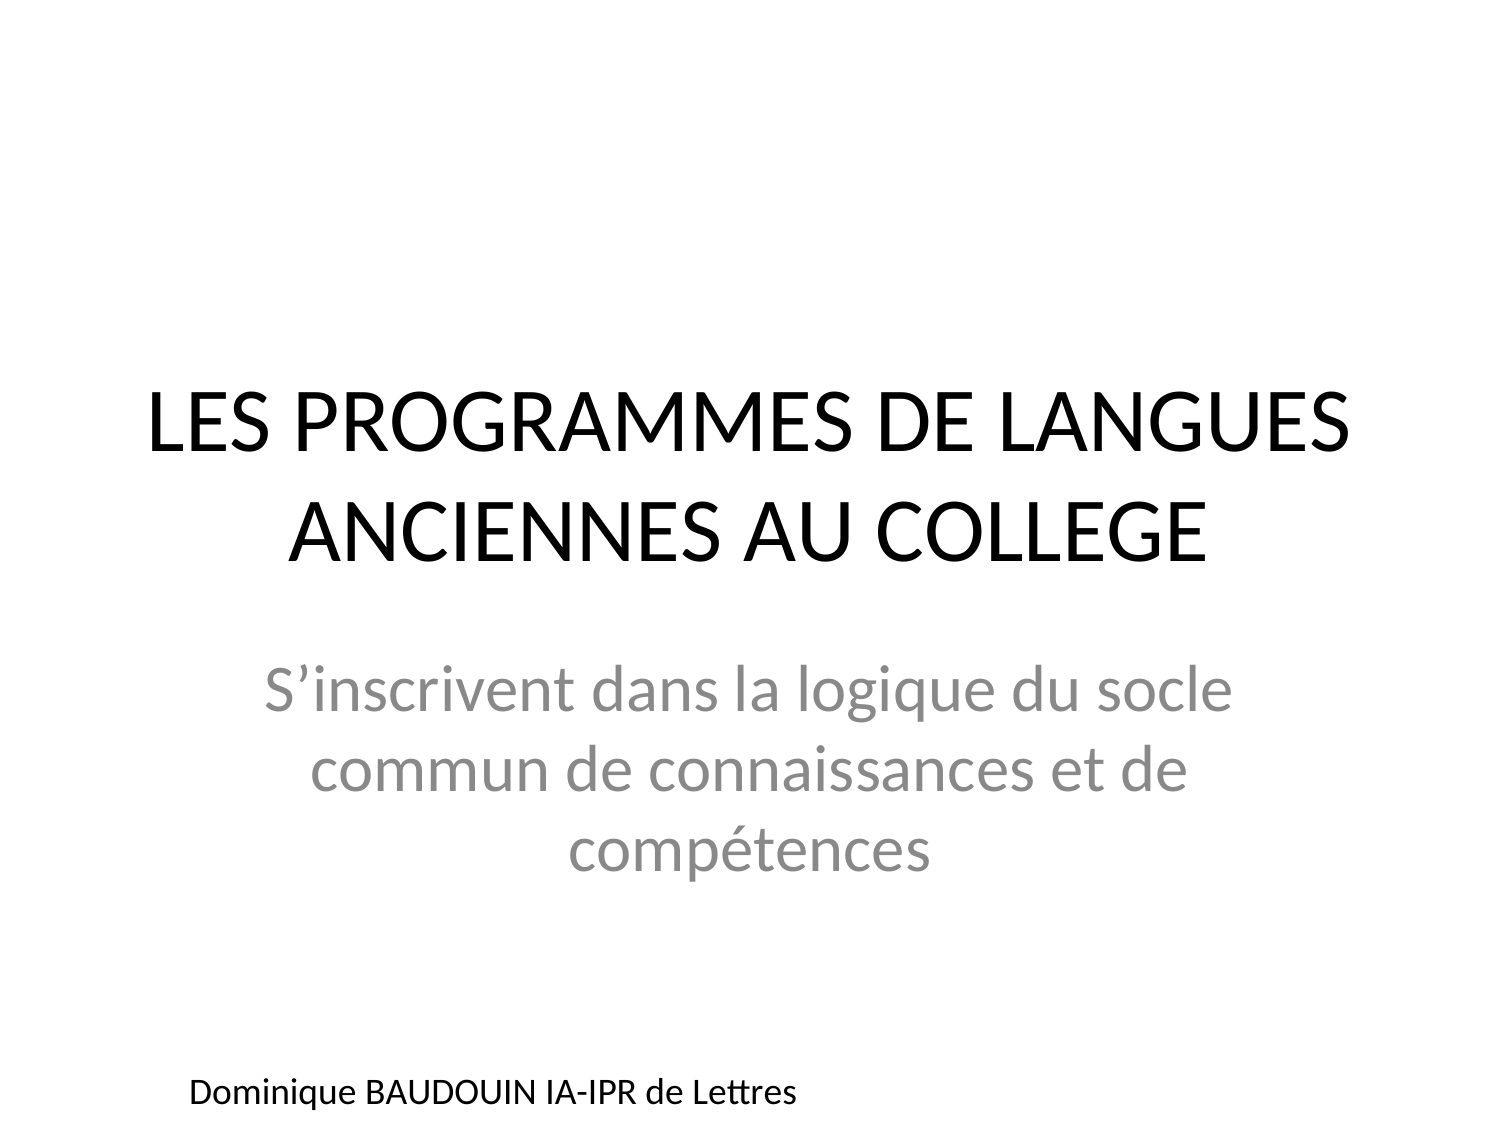

# LES PROGRAMMES DE LANGUES ANCIENNES AU COLLEGE
S’inscrivent dans la logique du socle commun de connaissances et de compétences
Dominique BAUDOUIN IA-IPR de Lettres